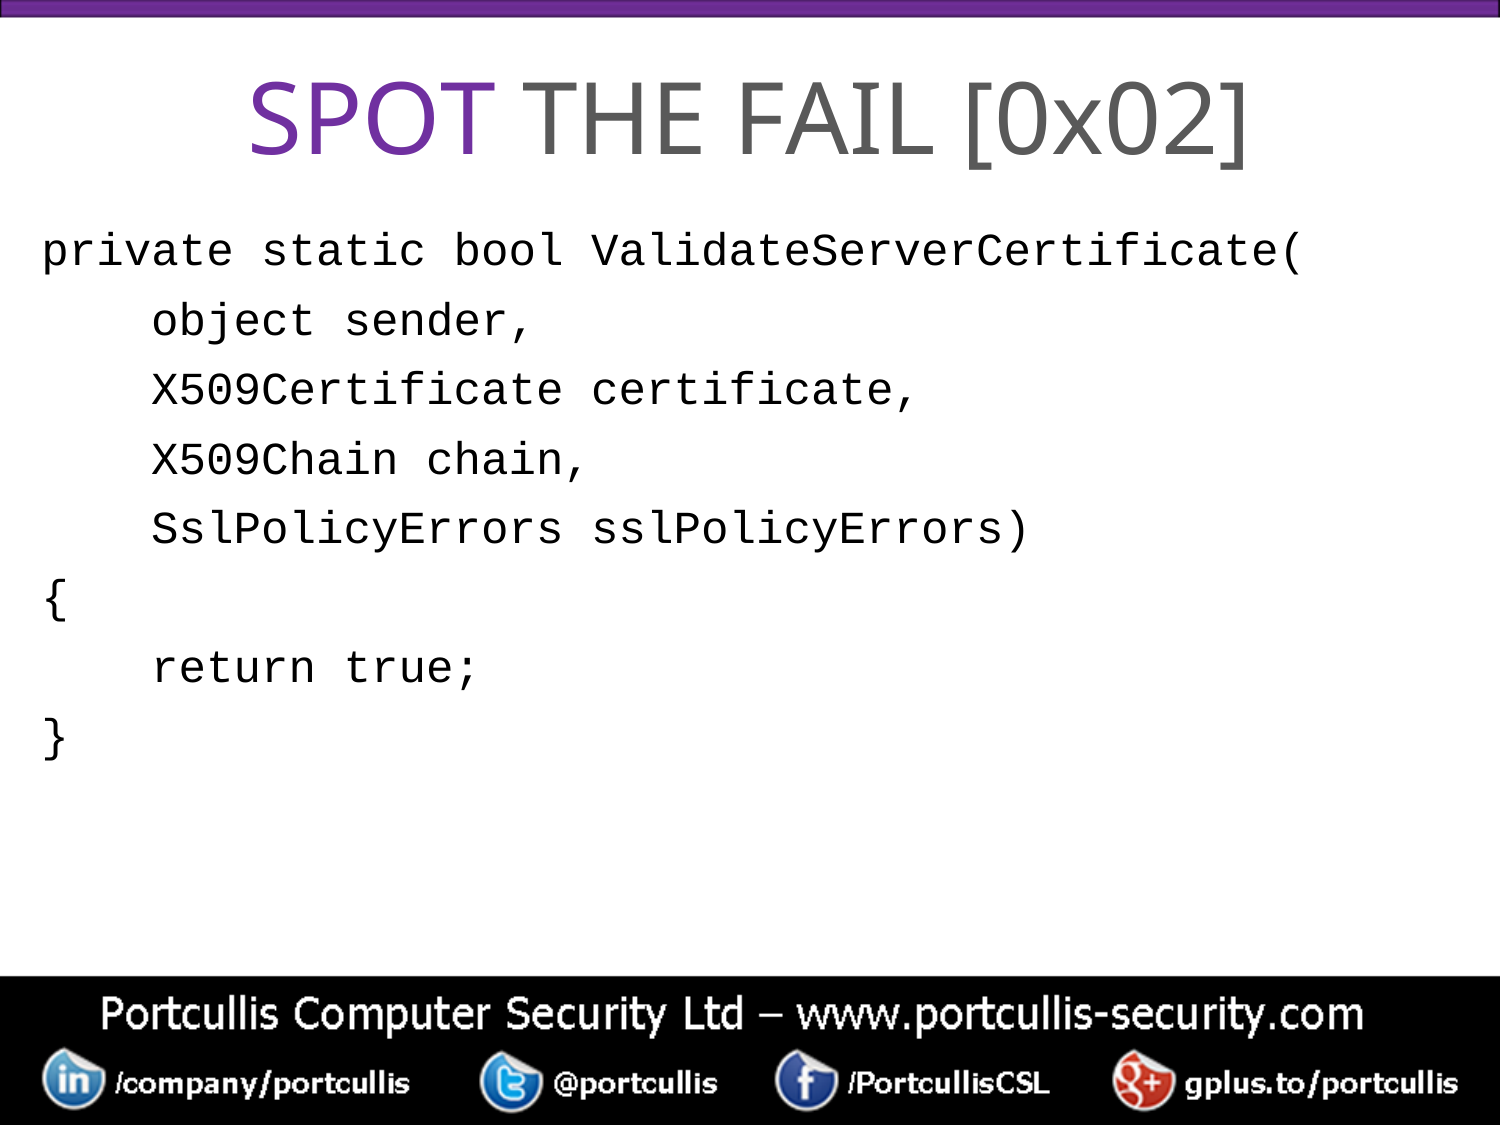

# SPOT THE FAIL [0x02]
private static bool ValidateServerCertificate(
 object sender,
 X509Certificate certificate,
 X509Chain chain,
 SslPolicyErrors sslPolicyErrors)
{
 return true;
}